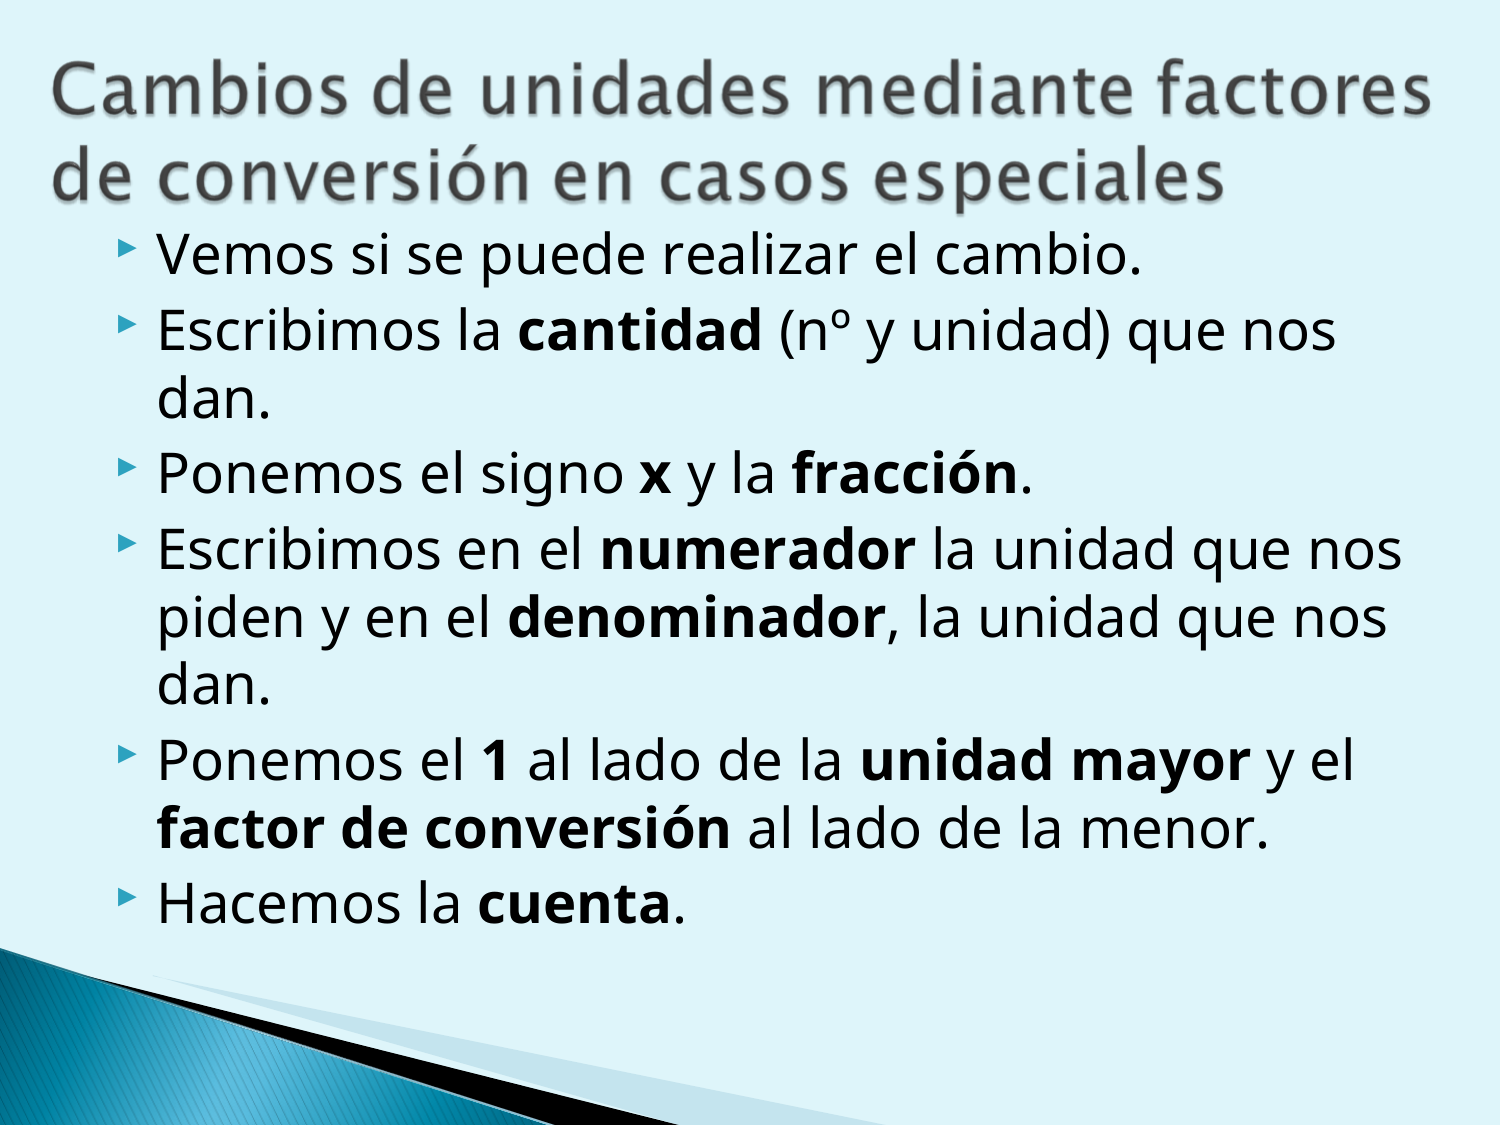

# Vemos si se puede realizar el cambio.
Escribimos la cantidad (nº y unidad) que nos dan.
Ponemos el signo x y la fracción.
Escribimos en el numerador la unidad que nos piden y en el denominador, la unidad que nos dan.
Ponemos el 1 al lado de la unidad mayor y el factor de conversión al lado de la menor.
Hacemos la cuenta.